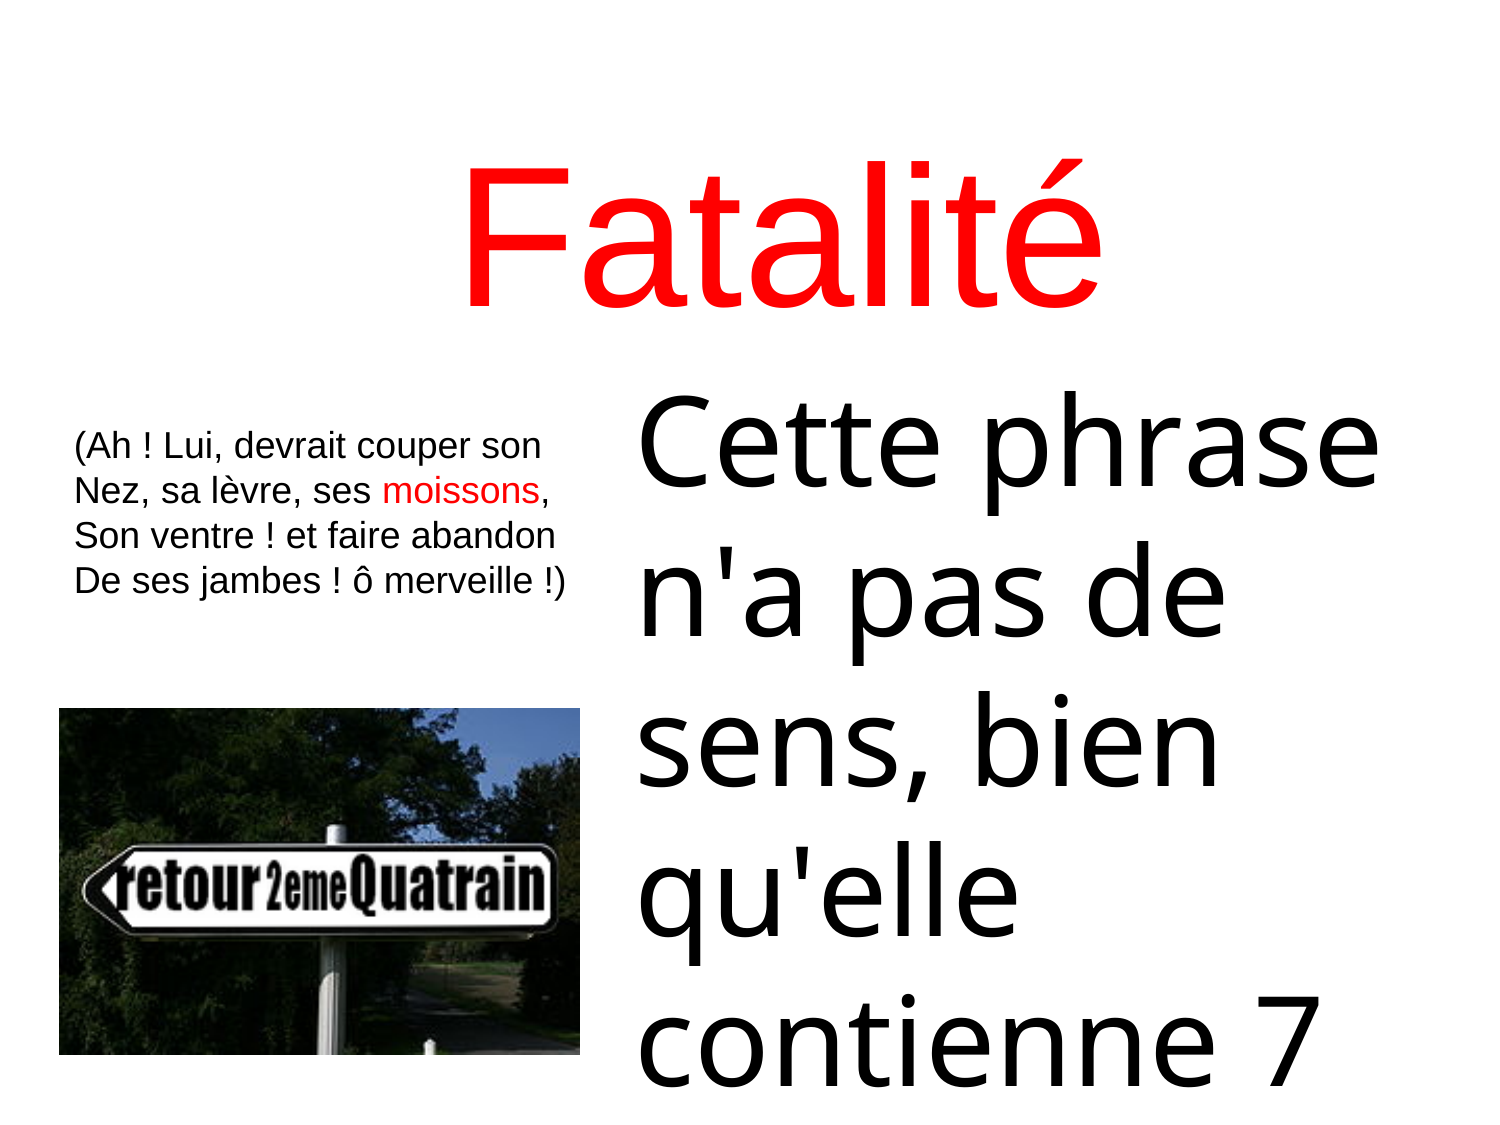

Fatalité
Cette phrase n'a pas de sens, bien qu'elle contienne 7 syllabes !
(Ah ! Lui, devrait couper son
Nez, sa lèvre, ses moissons,
Son ventre ! et faire abandon
De ses jambes ! ô merveille !)